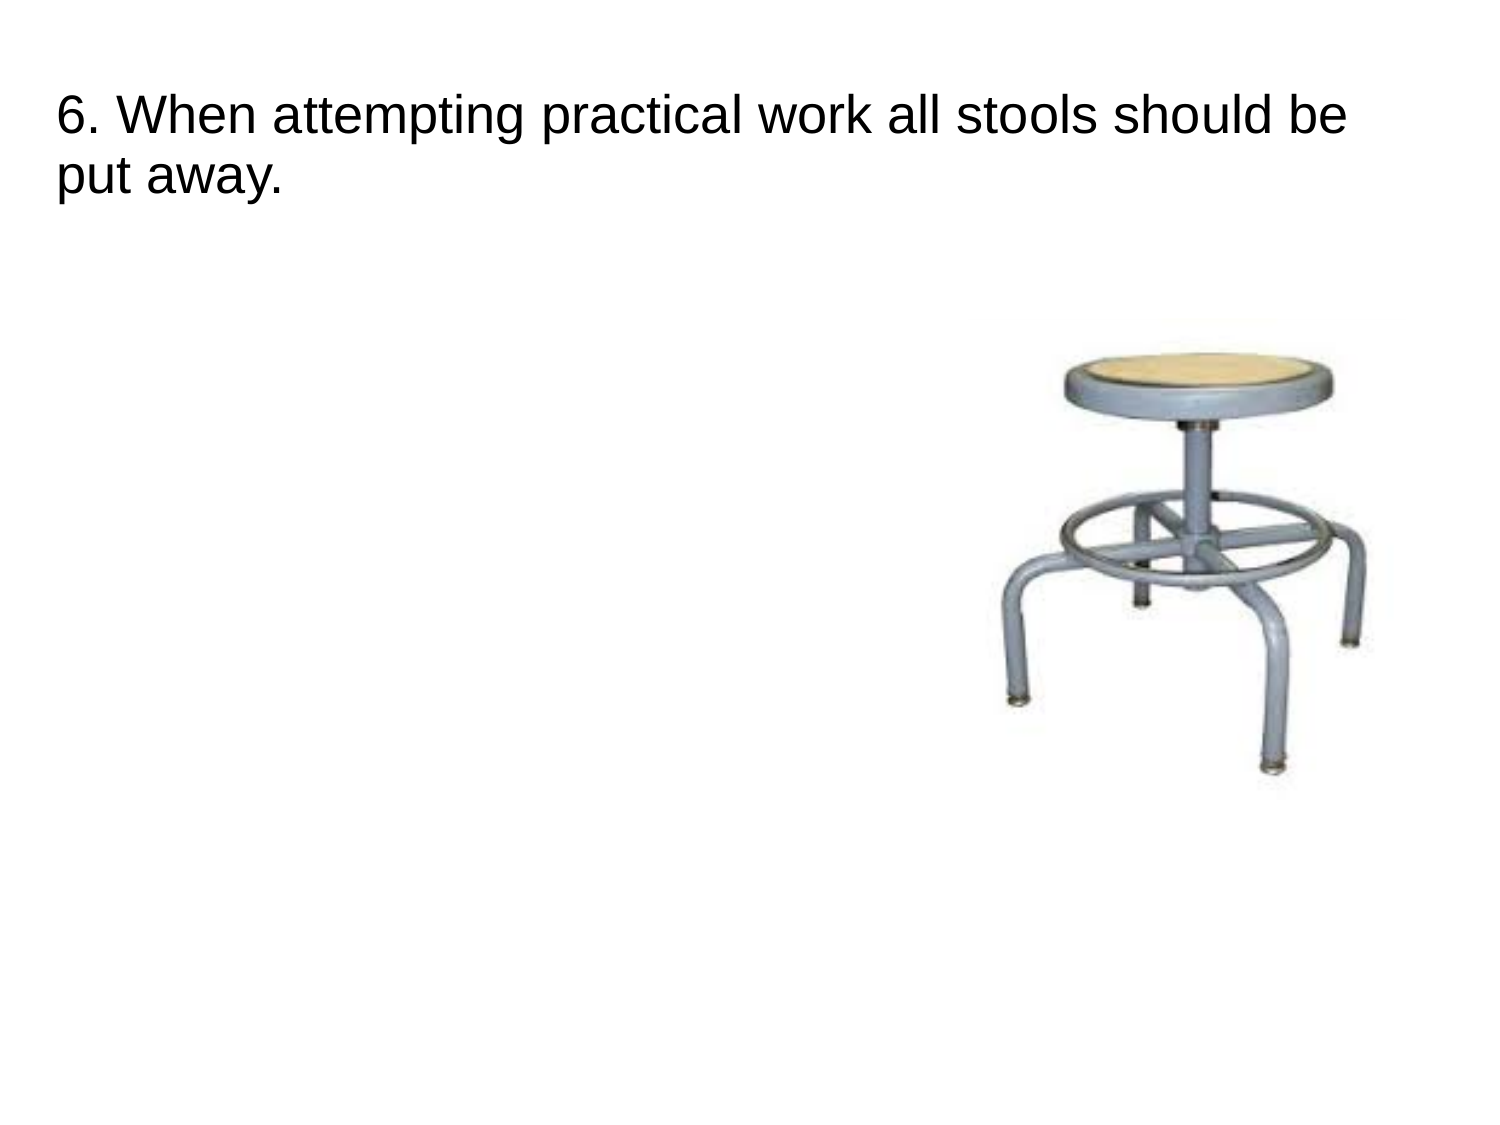

6. When attempting practical work all stools should be put away.